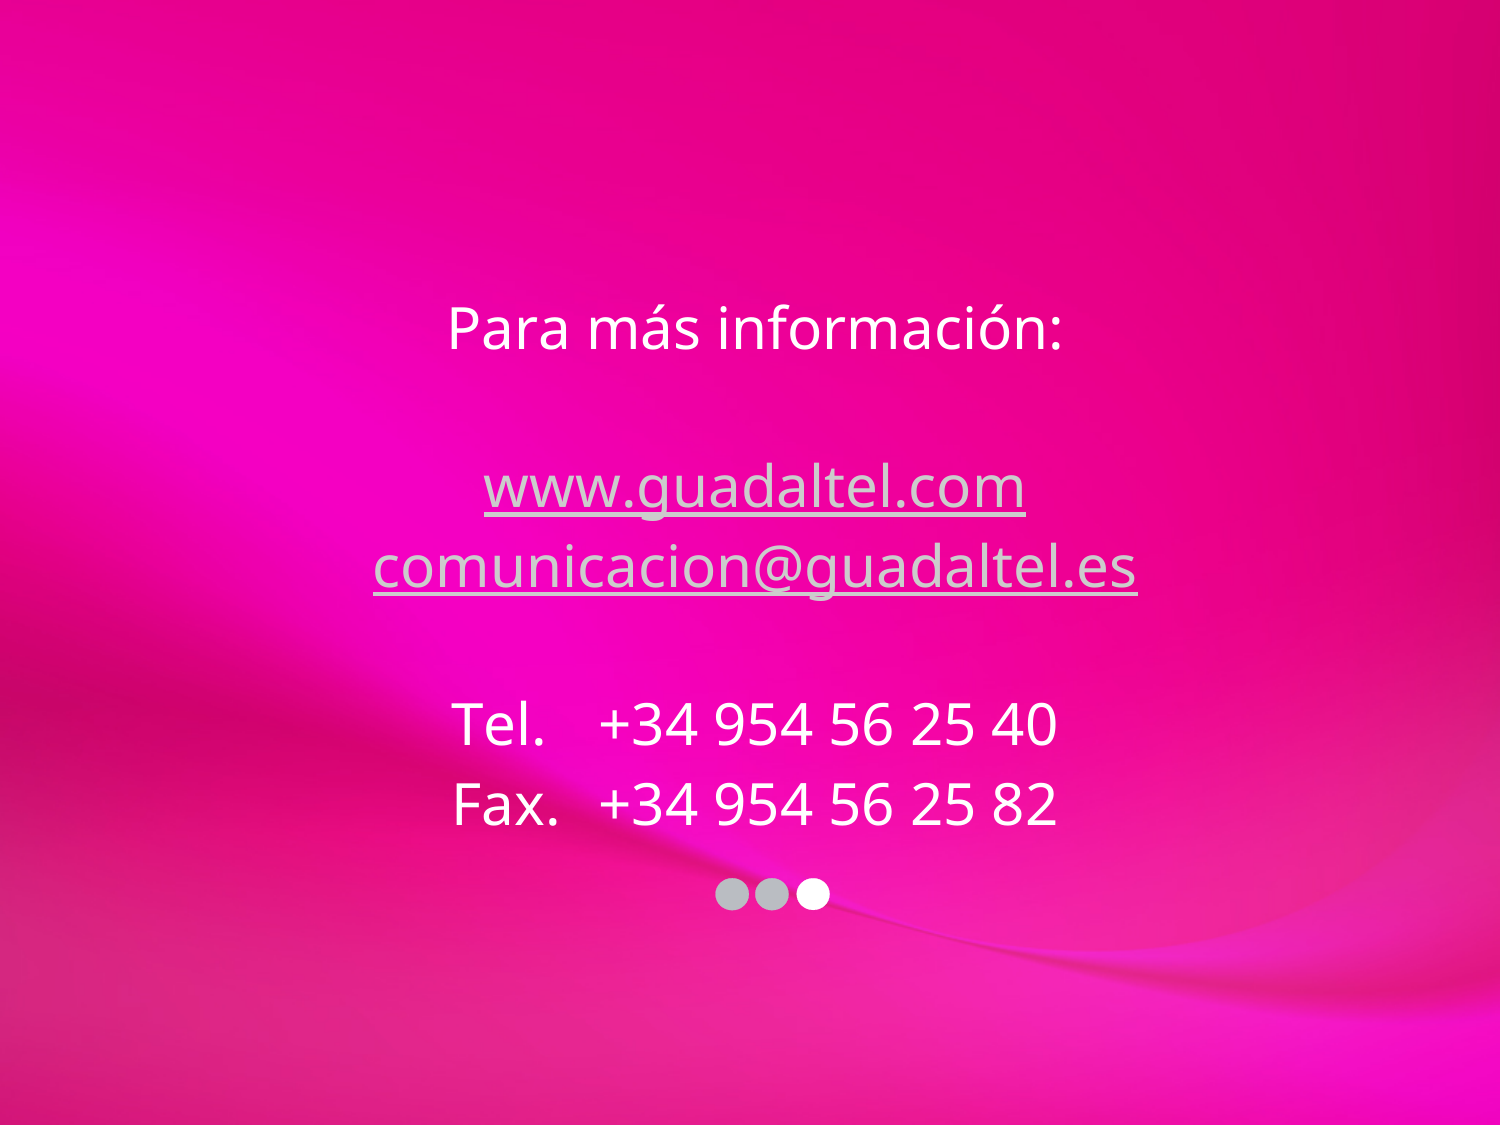

Para más información:
www.guadaltel.com
comunicacion@guadaltel.es
Tel.	+34 954 56 25 40
Fax.	+34 954 56 25 82